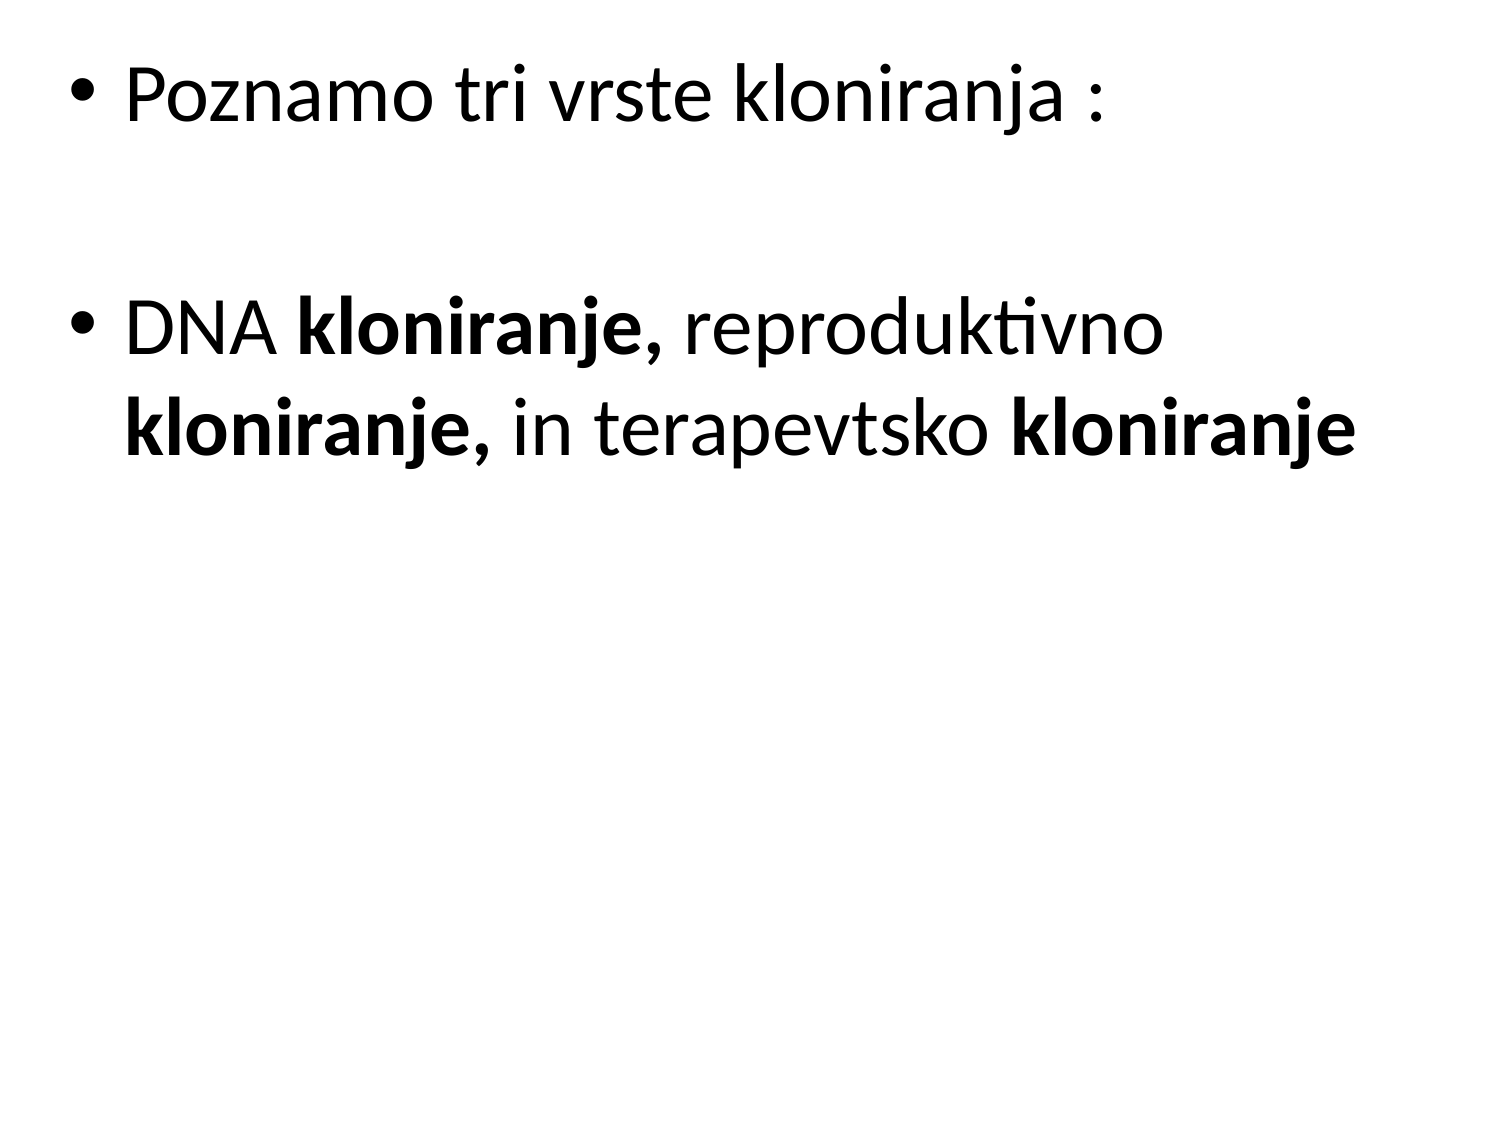

# Poznamo tri vrste kloniranja :
DNA kloniranje, reproduktivno kloniranje, in terapevtsko kloniranje